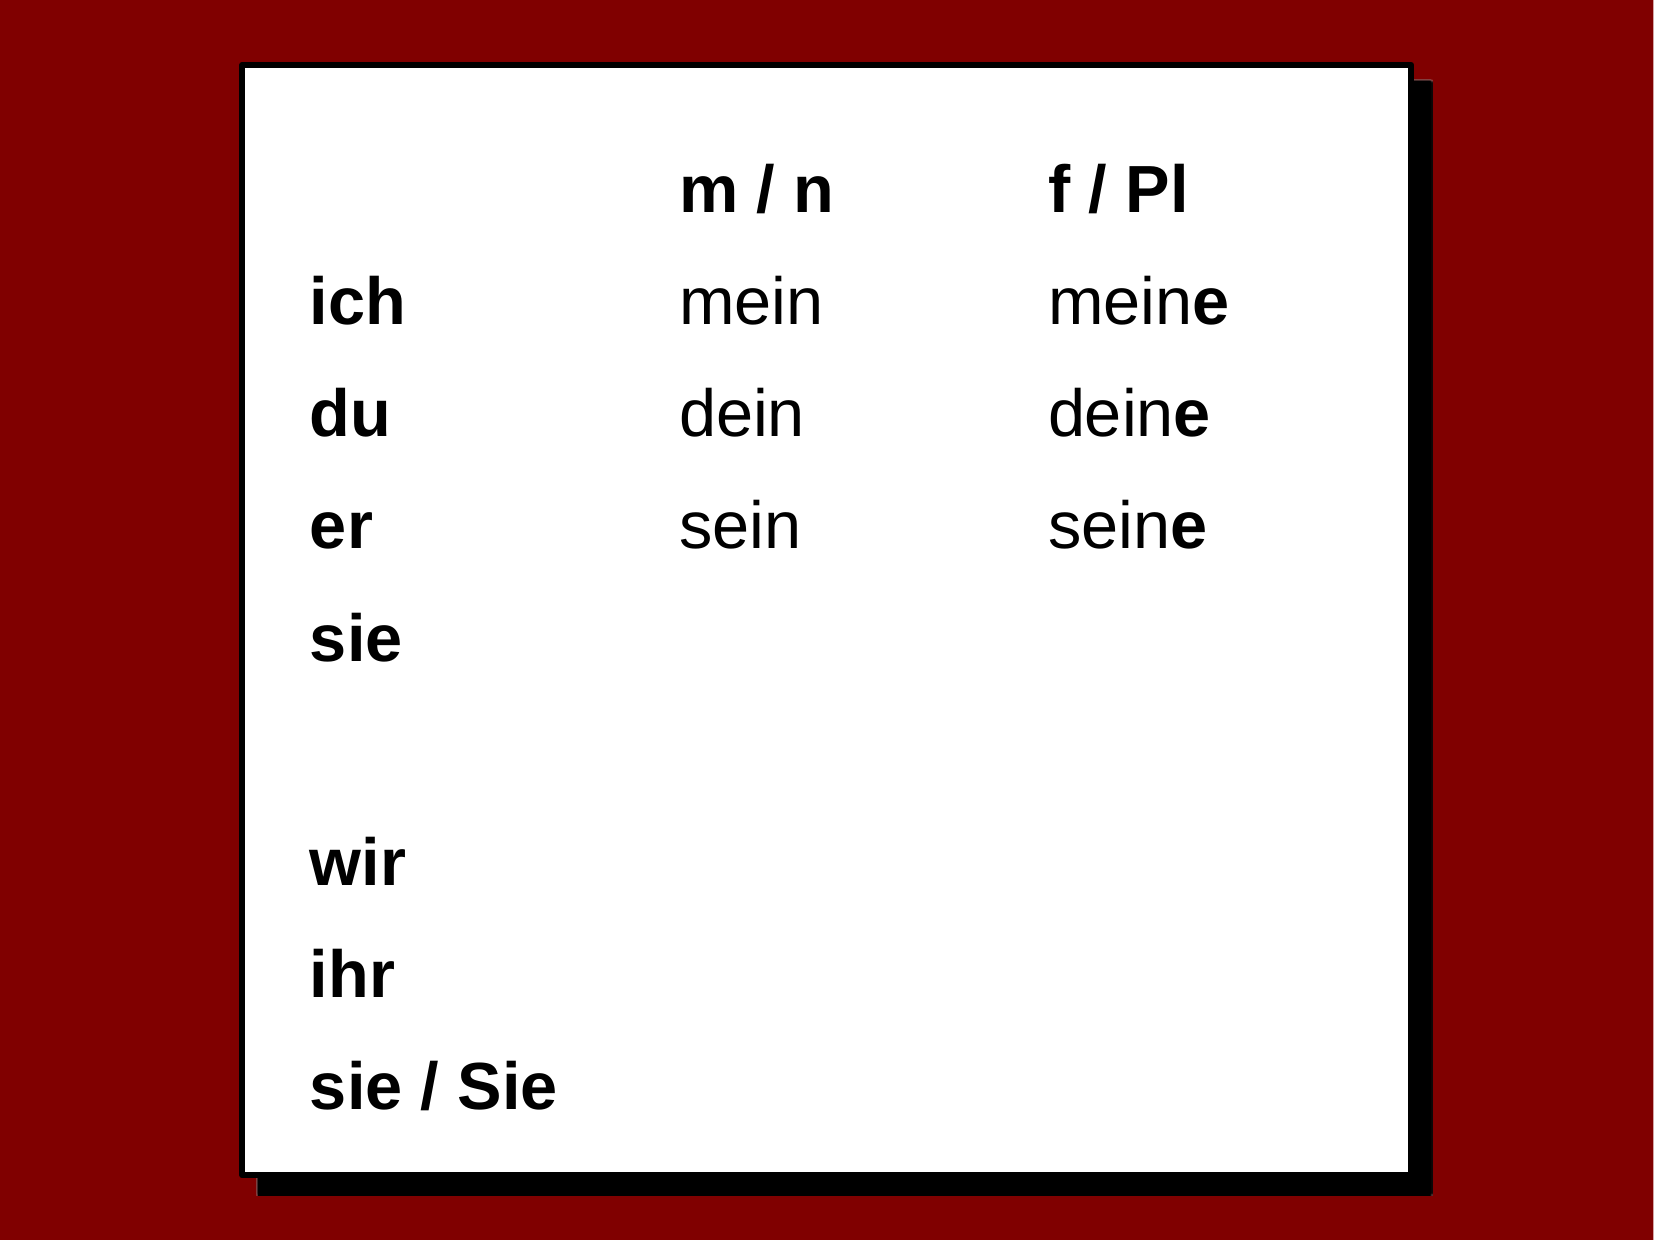

m / n			f / Pl
ich				mein				meine
du				dein				deine
er					sein				seine
sie
wir
ihr
sie / Sie